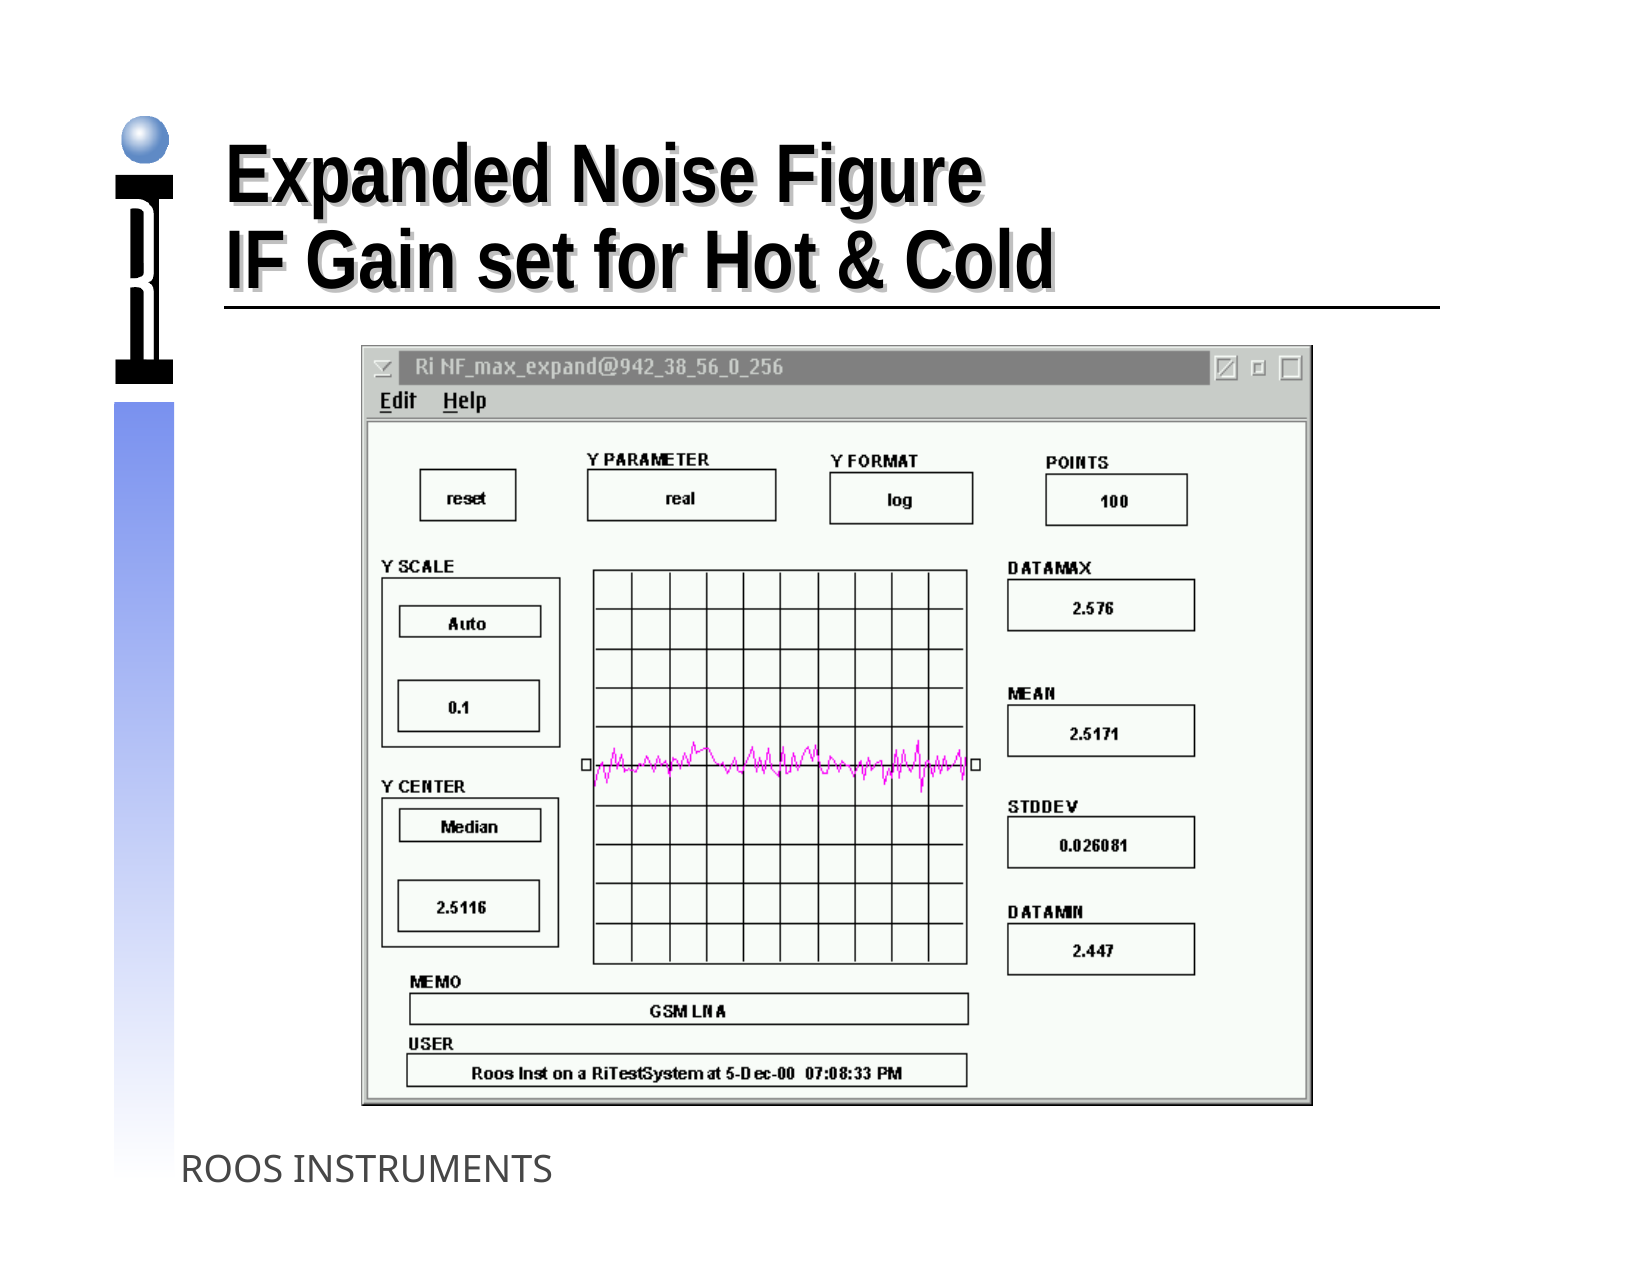

Expanded Noise Figure
IF Gain set for Hot & Cold